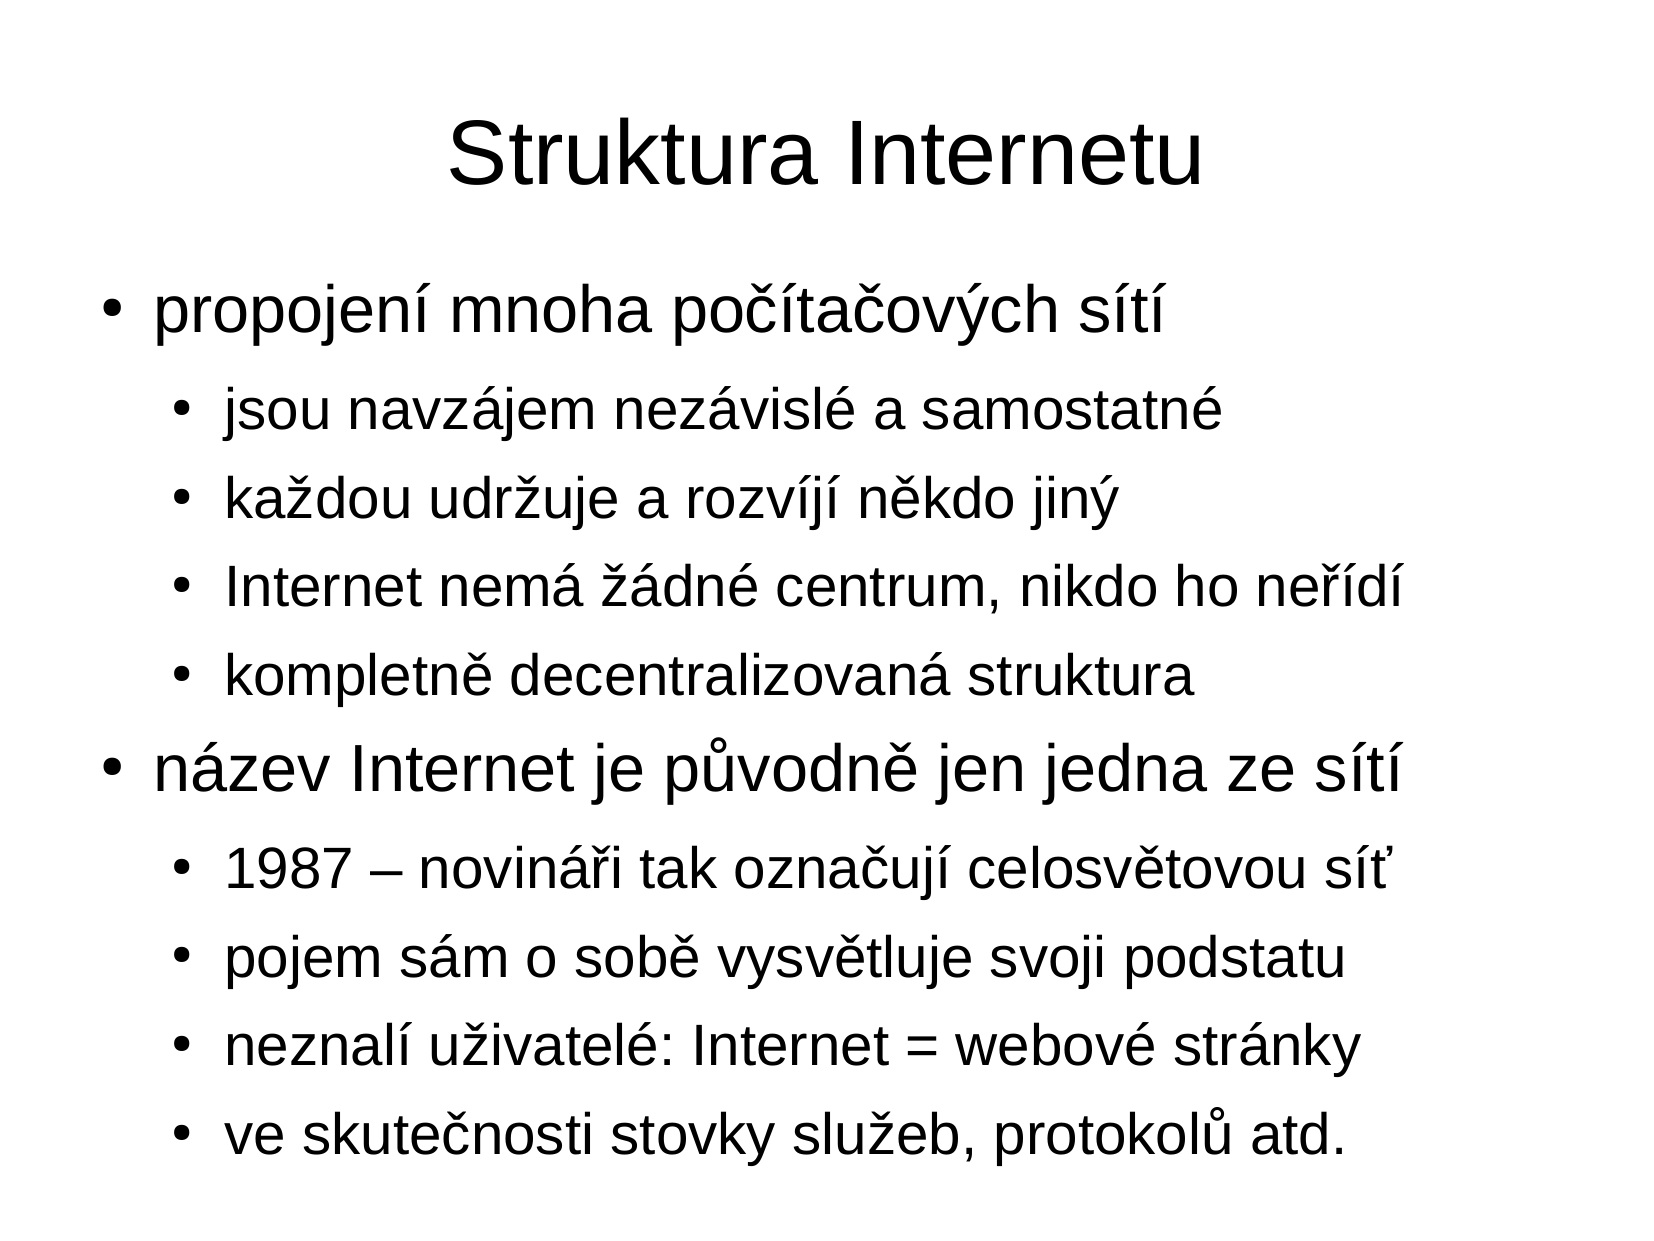

# Struktura Internetu
propojení mnoha počítačových sítí
jsou navzájem nezávislé a samostatné
každou udržuje a rozvíjí někdo jiný
Internet nemá žádné centrum, nikdo ho neřídí
kompletně decentralizovaná struktura
název Internet je původně jen jedna ze sítí
1987 – novináři tak označují celosvětovou síť
pojem sám o sobě vysvětluje svoji podstatu
neznalí uživatelé: Internet = webové stránky
ve skutečnosti stovky služeb, protokolů atd.